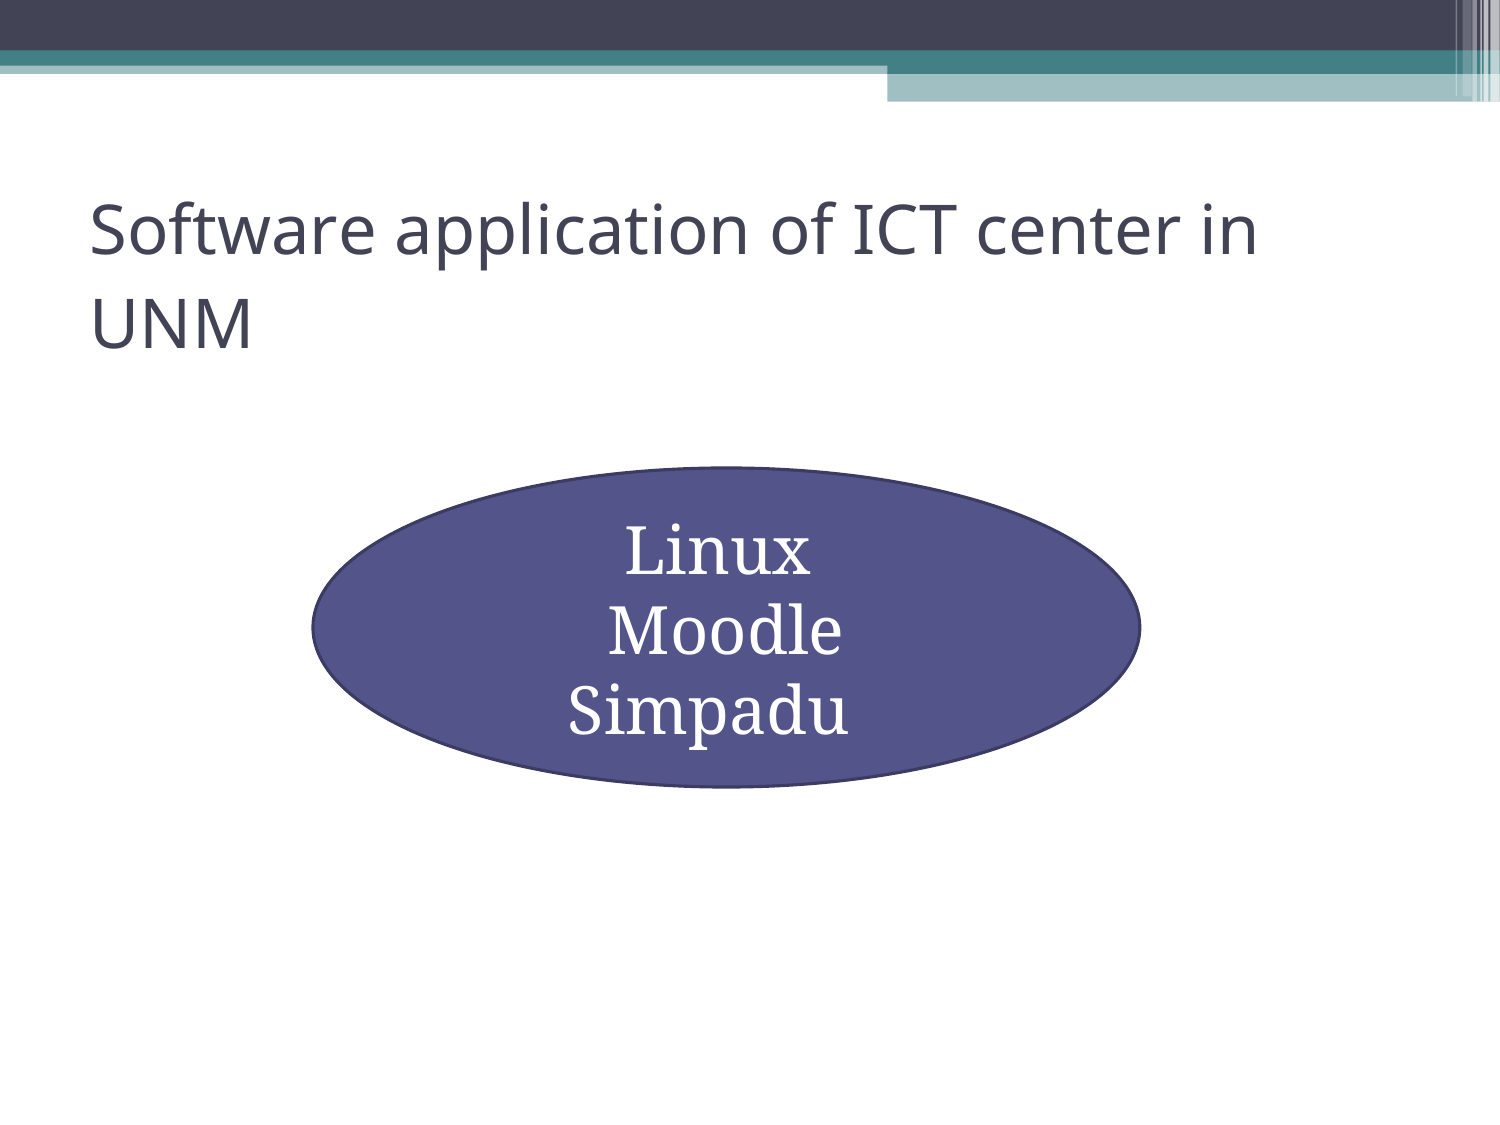

# Software application of ICT center in UNM
Linux
Moodle
Simpadu